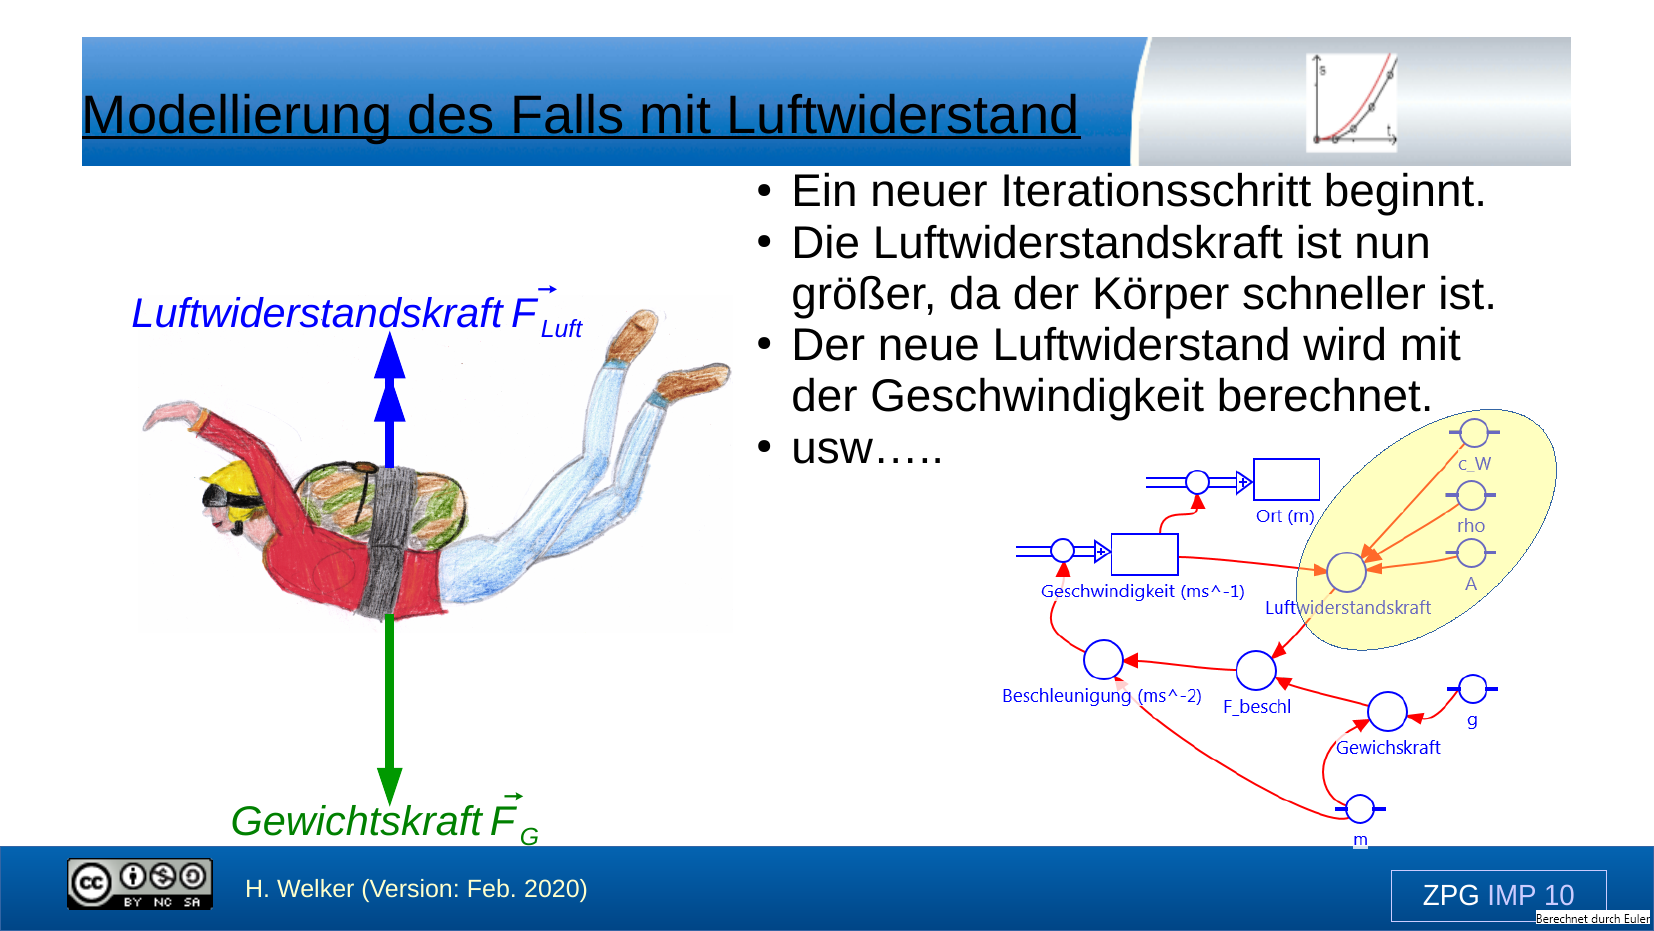

# Modellierung des Falls mit Luftwiderstand
Ein neuer Iterationsschritt beginnt.
Die Luftwiderstandskraft ist nun größer, da der Körper schneller ist.
Der neue Luftwiderstand wird mit der Geschwindigkeit berechnet.
usw…..